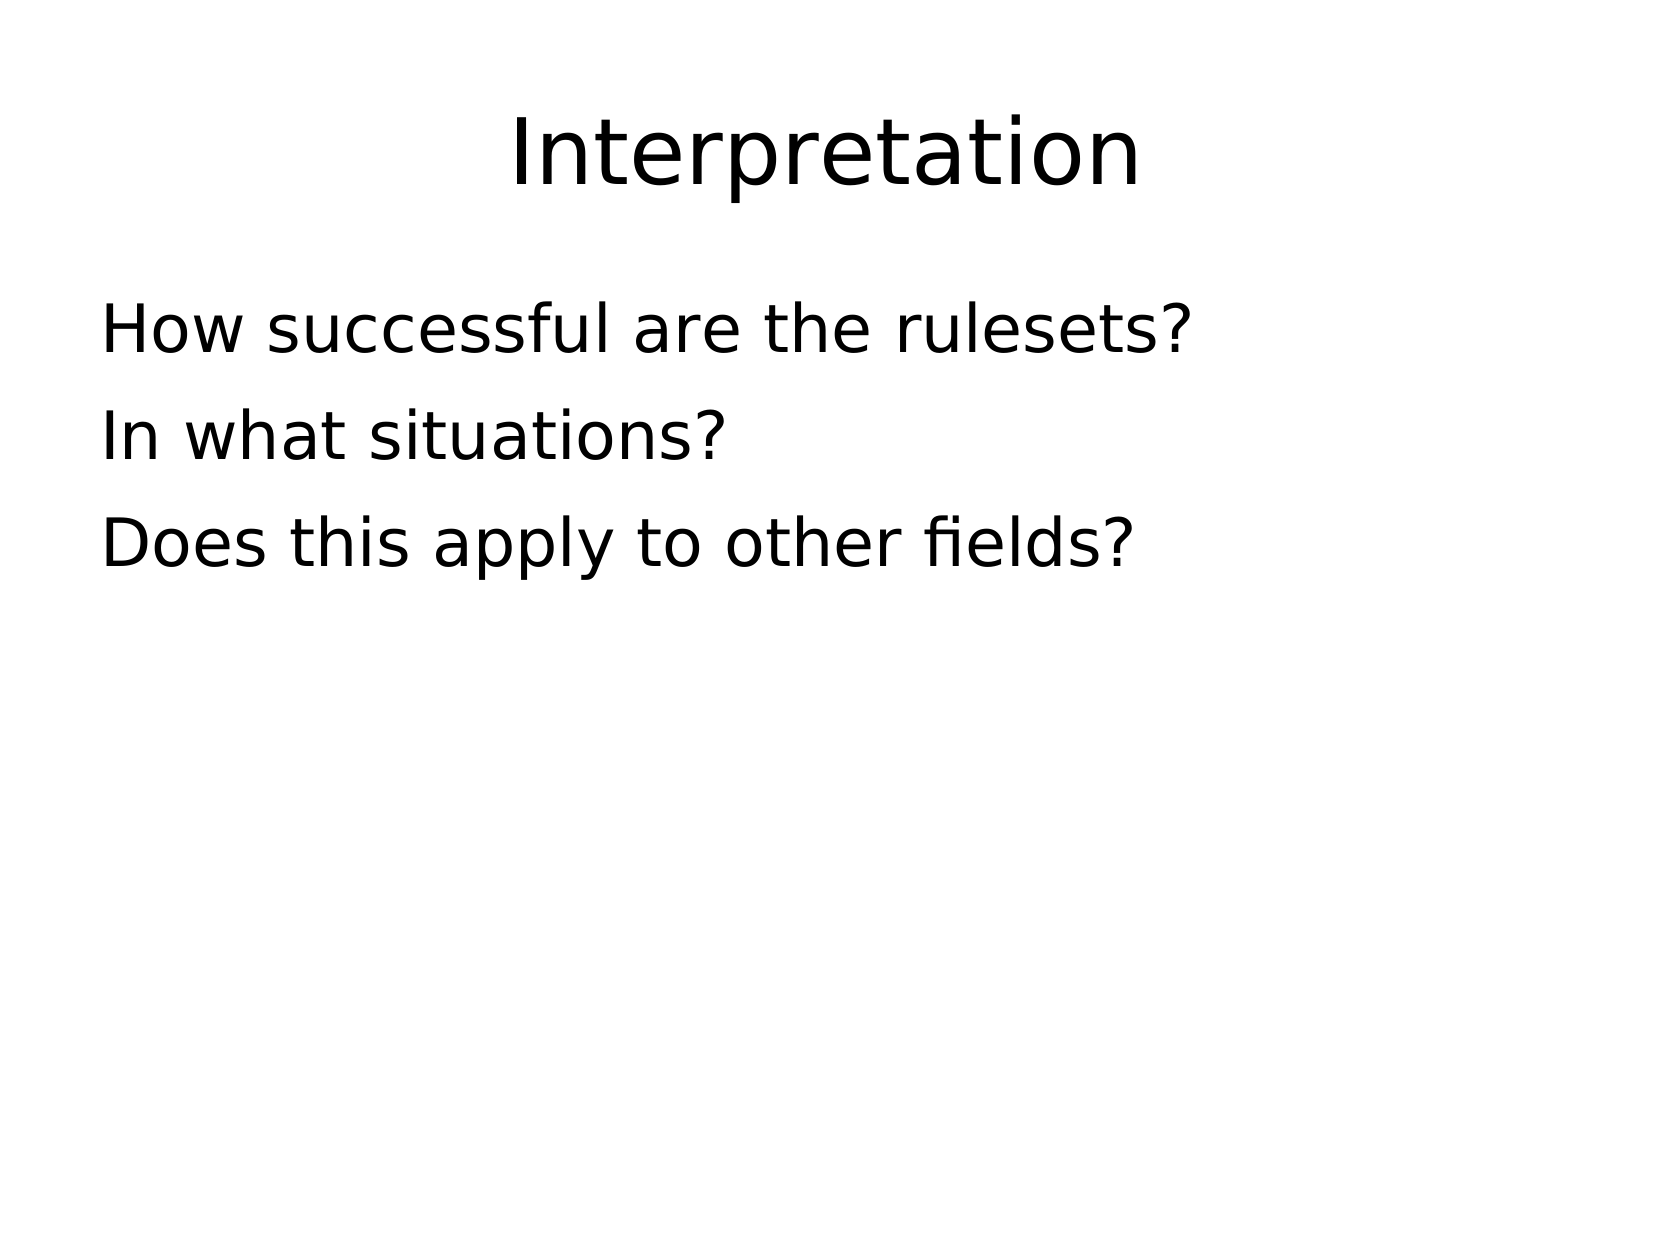

# Interpretation
How successful are the rulesets?
In what situations?
Does this apply to other fields?